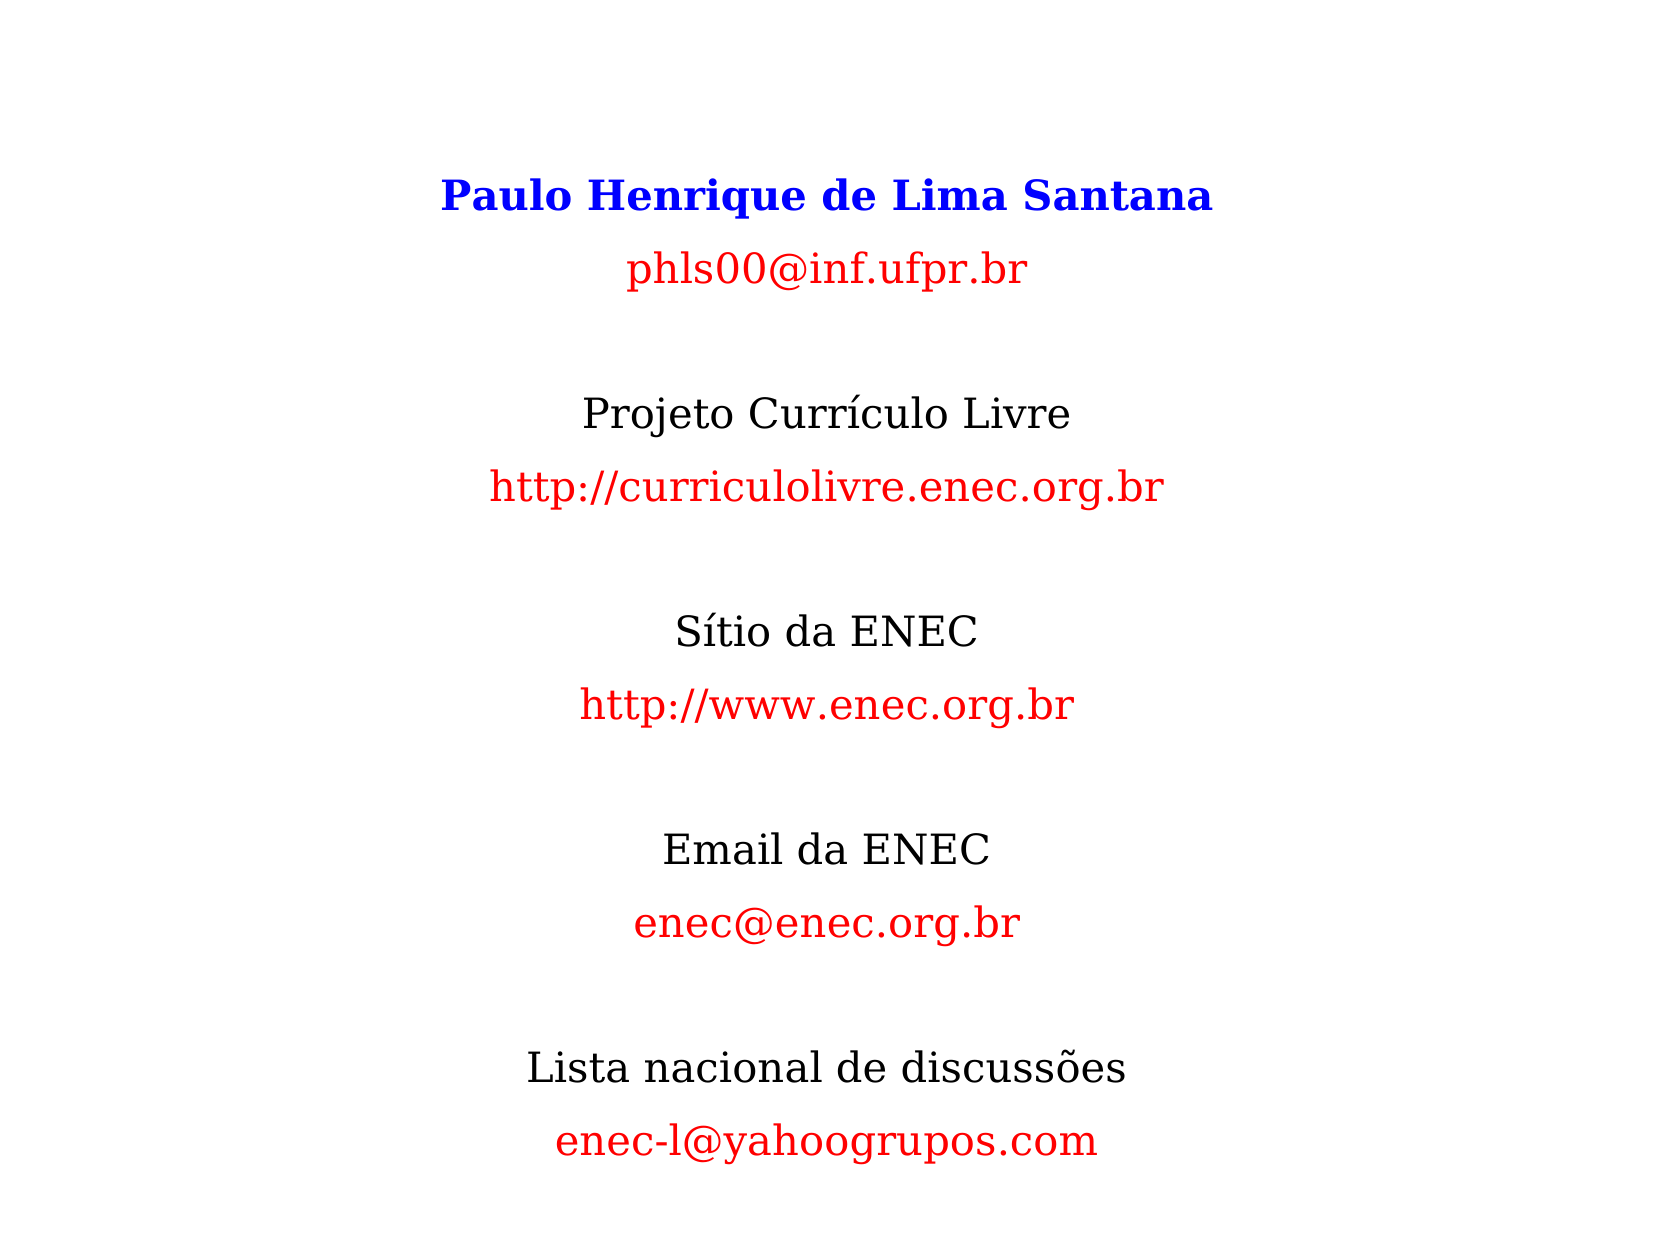

Paulo Henrique de Lima Santana
phls00@inf.ufpr.br
Projeto Currículo Livre
http://curriculolivre.enec.org.br
Sítio da ENEC
http://www.enec.org.br
Email da ENEC
enec@enec.org.br
Lista nacional de discussões
enec-l@yahoogrupos.com